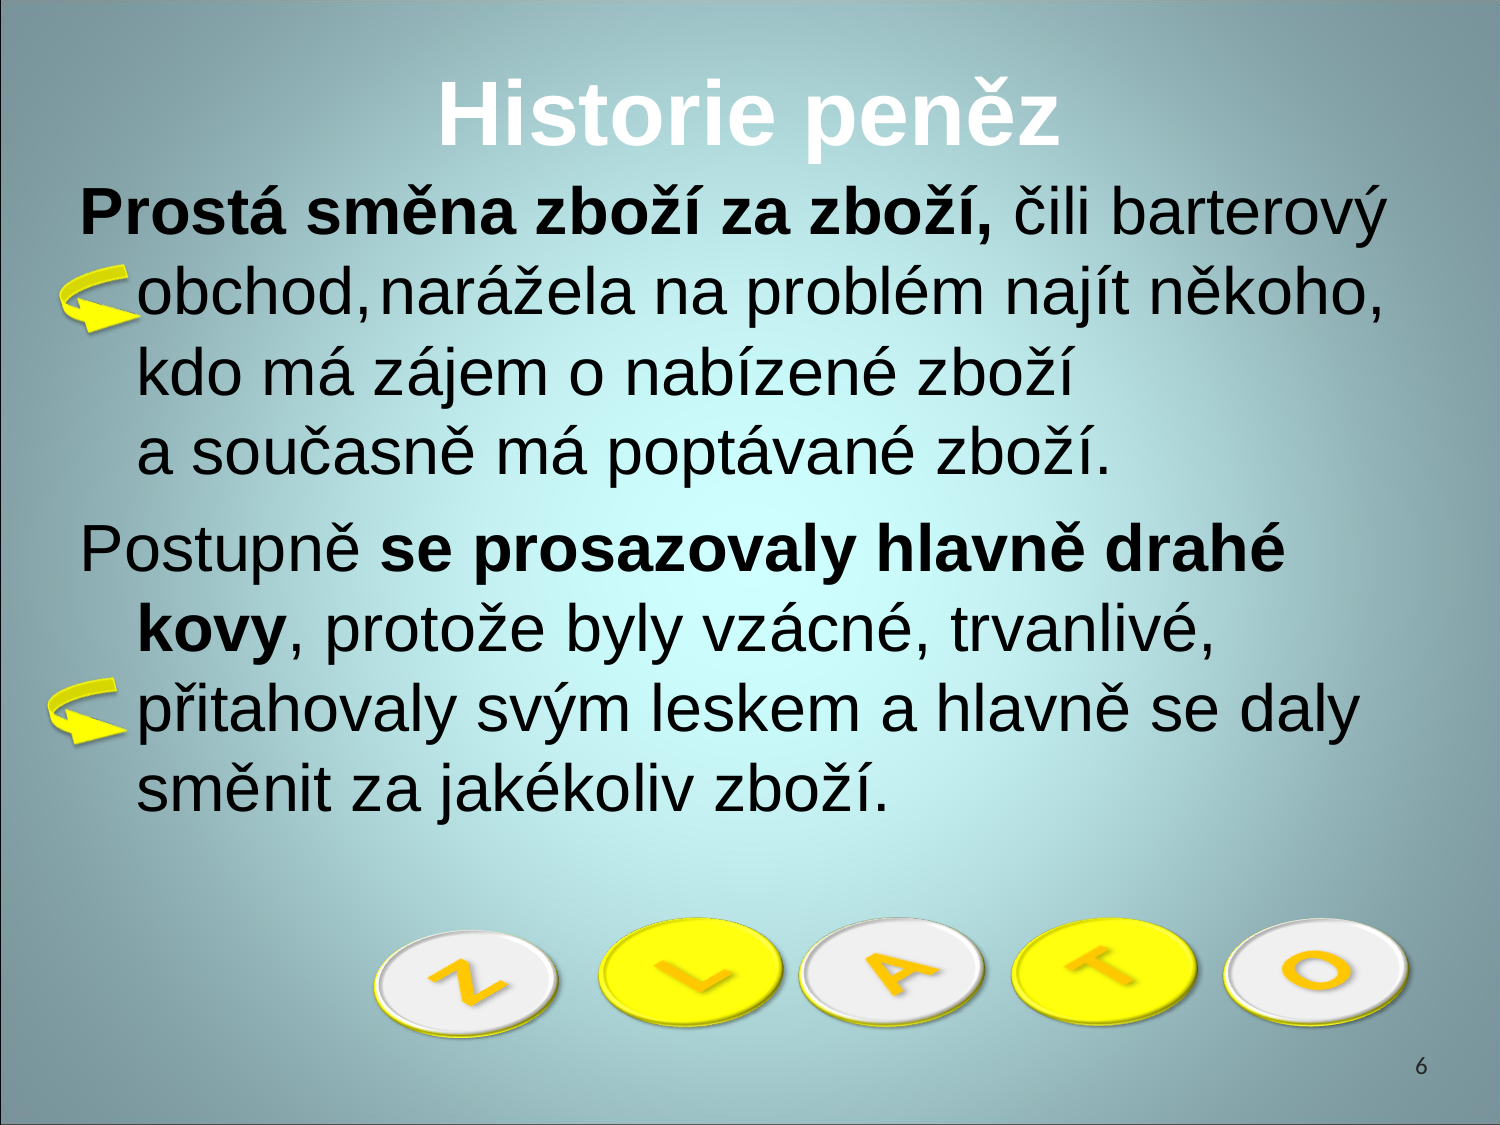

Historie peněz
# Prostá směna zboží za zboží, čili barterový obchod,	narážela na problém najít někoho, kdo má zájem o nabízené zboží a současně má poptávané zboží.
Postupně se prosazovaly hlavně drahé kovy, protože byly vzácné, trvanlivé, přitahovaly svým leskem a hlavně se daly směnit za jakékoliv zboží.